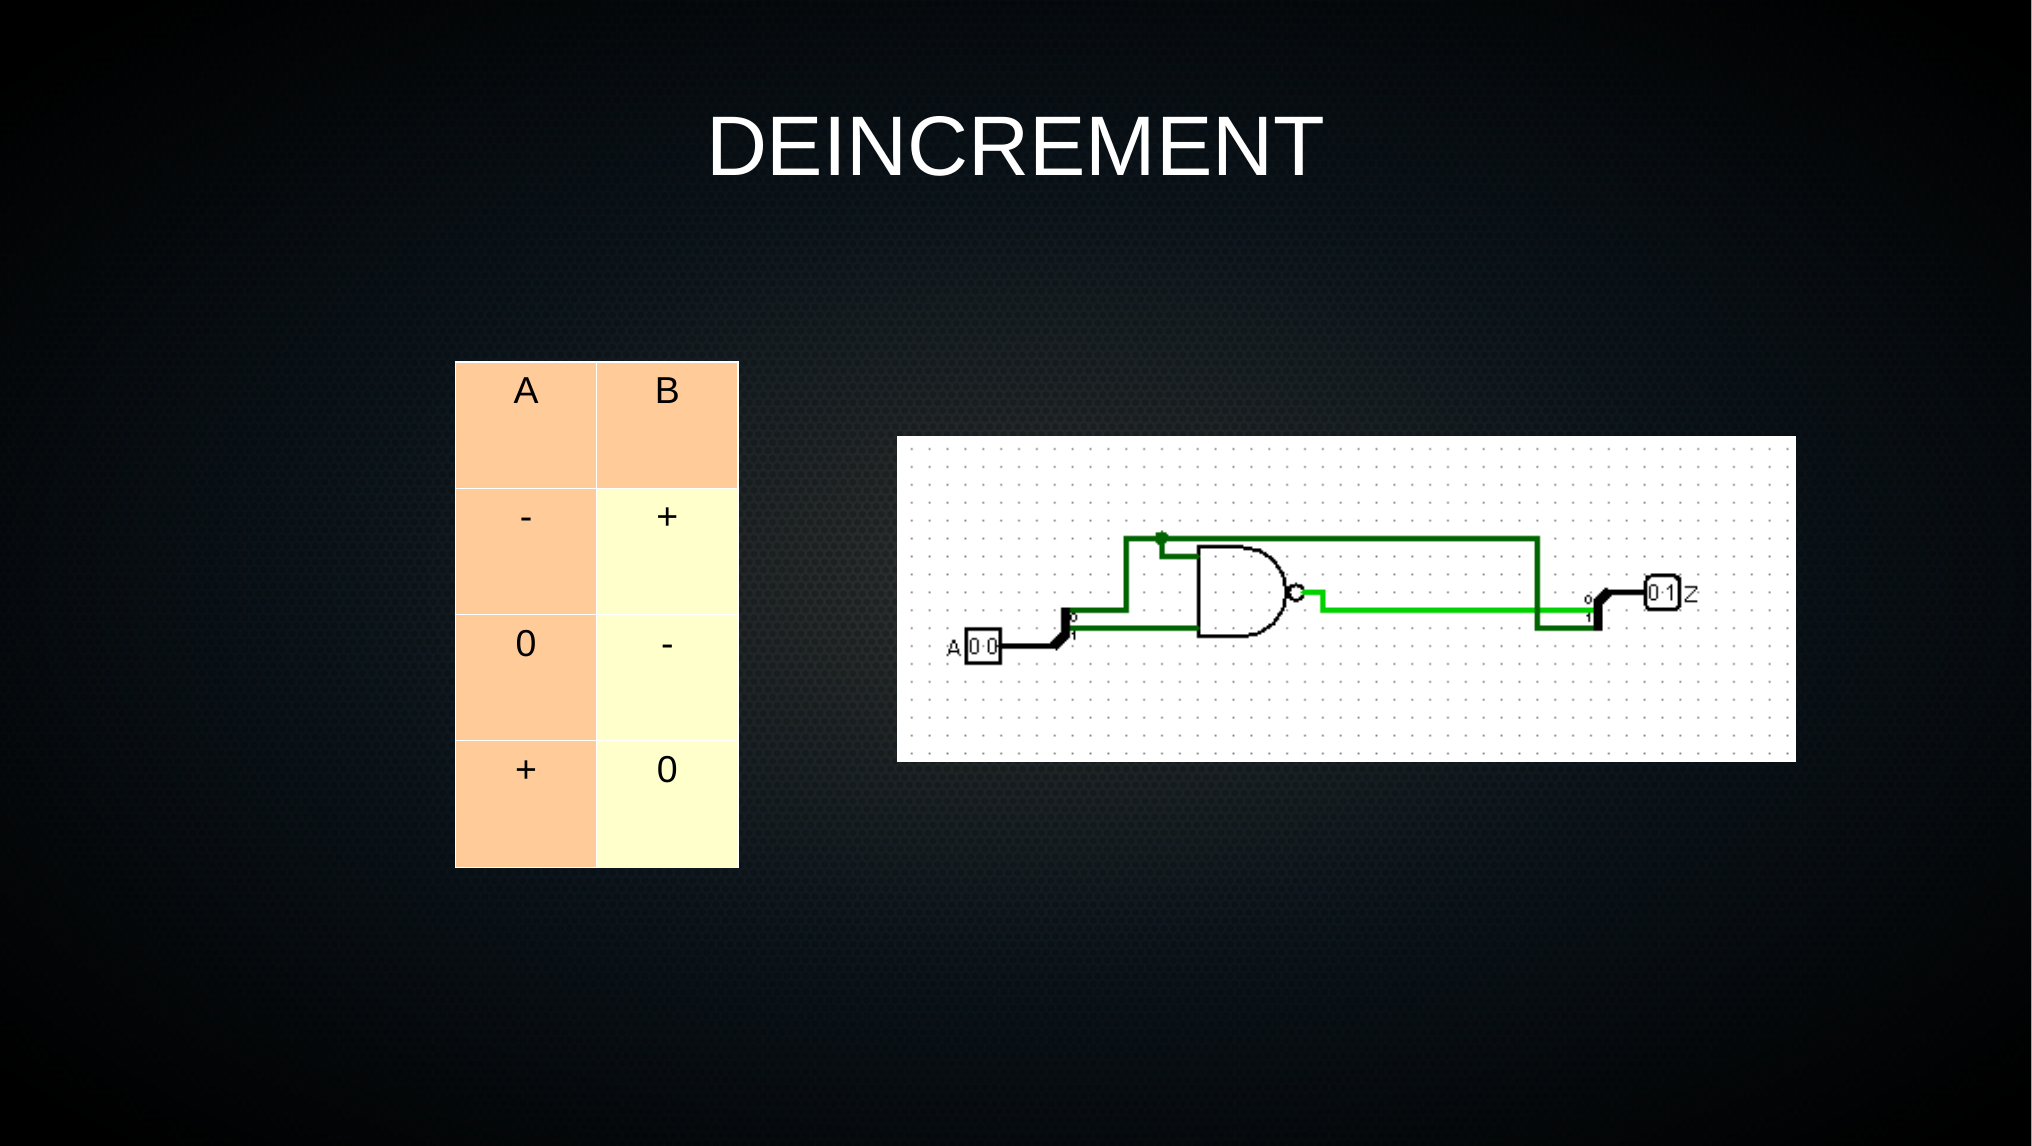

DEINCREMENT
| A | B |
| --- | --- |
| - | + |
| 0 | - |
| + | 0 |